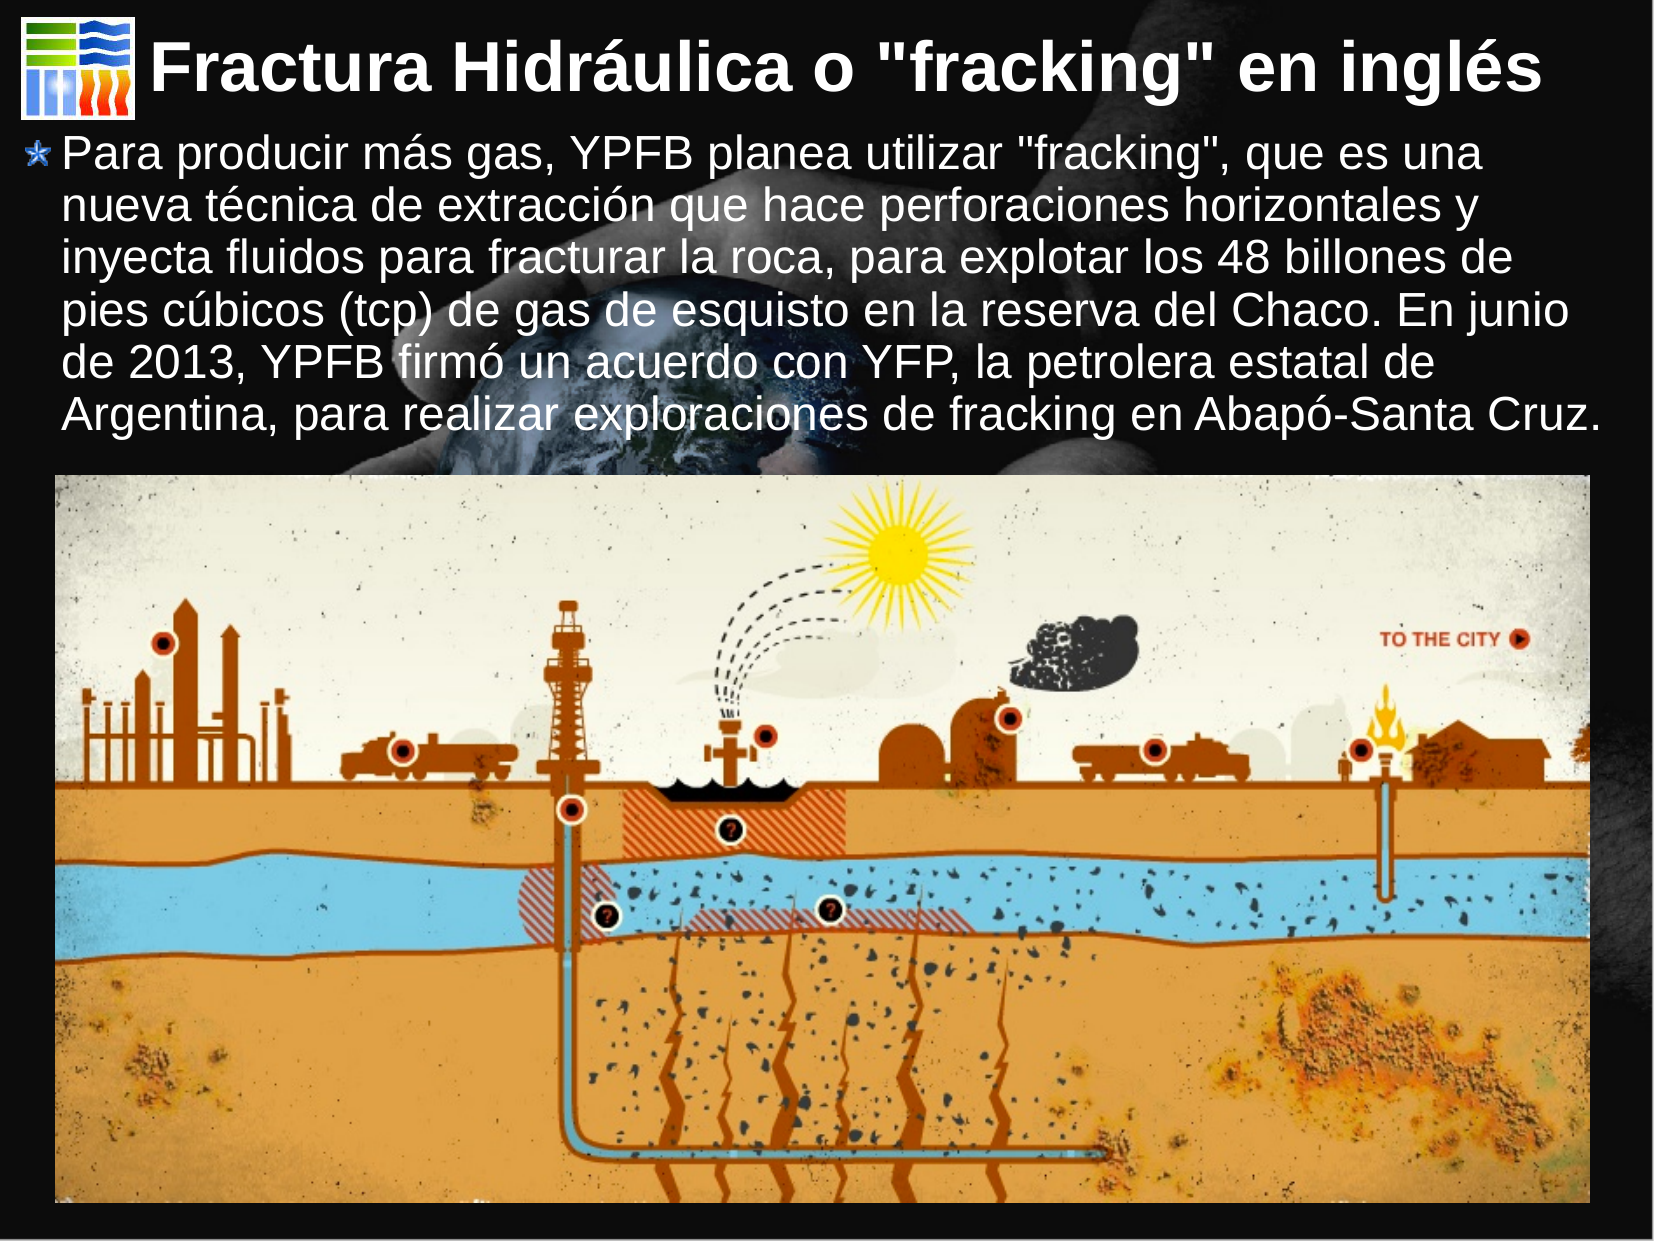

# Fractura Hidráulica o "fracking" en inglés
Para producir más gas, YPFB planea utilizar "fracking", que es una nueva técnica de extracción que hace perforaciones horizontales y inyecta fluidos para fracturar la roca, para explotar los 48 billones de pies cúbicos (tcp) de gas de esquisto en la reserva del Chaco. En junio de 2013, YPFB firmó un acuerdo con YFP, la petrolera estatal de Argentina, para realizar exploraciones de fracking en Abapó-Santa Cruz.
La extracción de gas de esquisto en la cuenca del Chaco utilizará mucho de un recurso vital que ya es escaso, poniendo en riesgo las otras necesidades hídricas de la región.